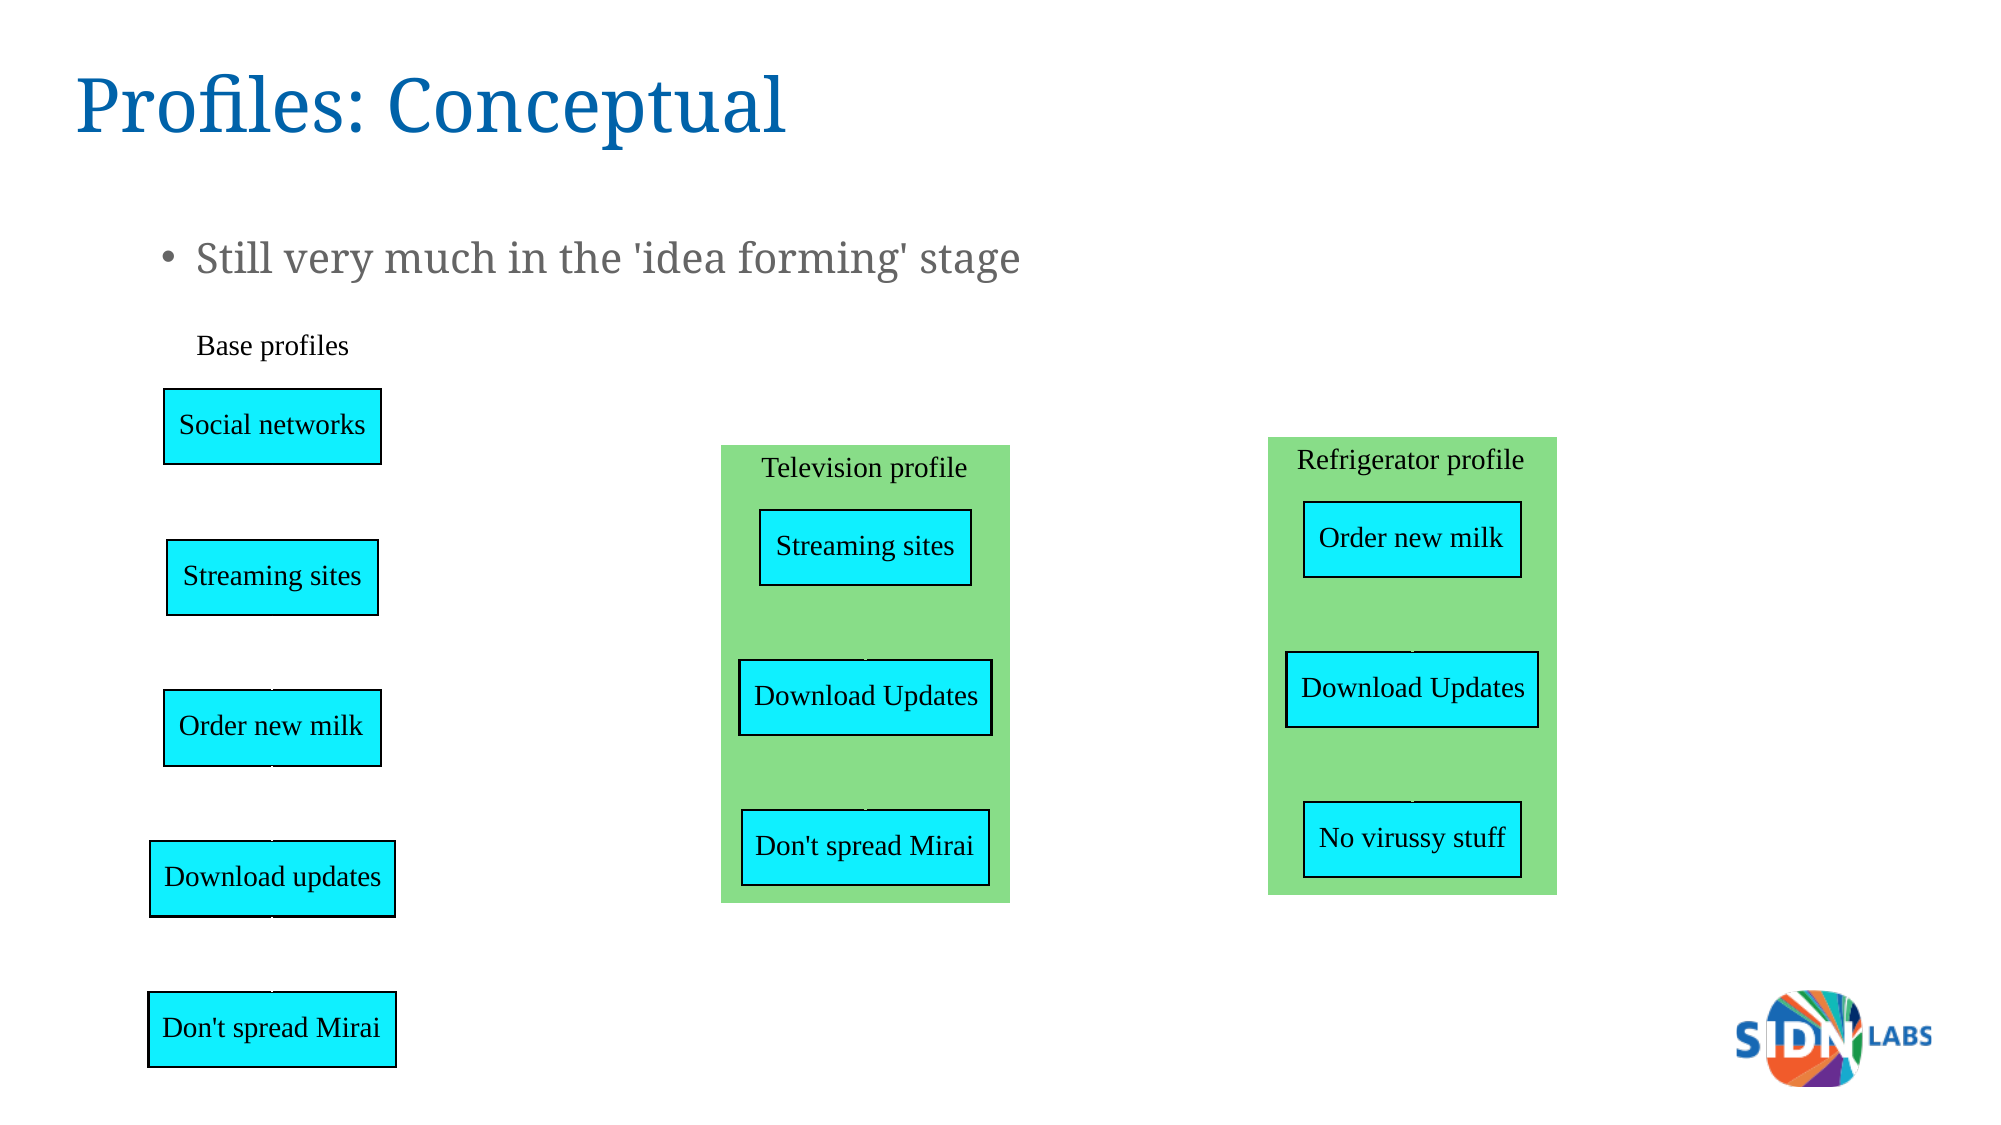

Profiles: Conceptual
Still very much in the 'idea forming' stage